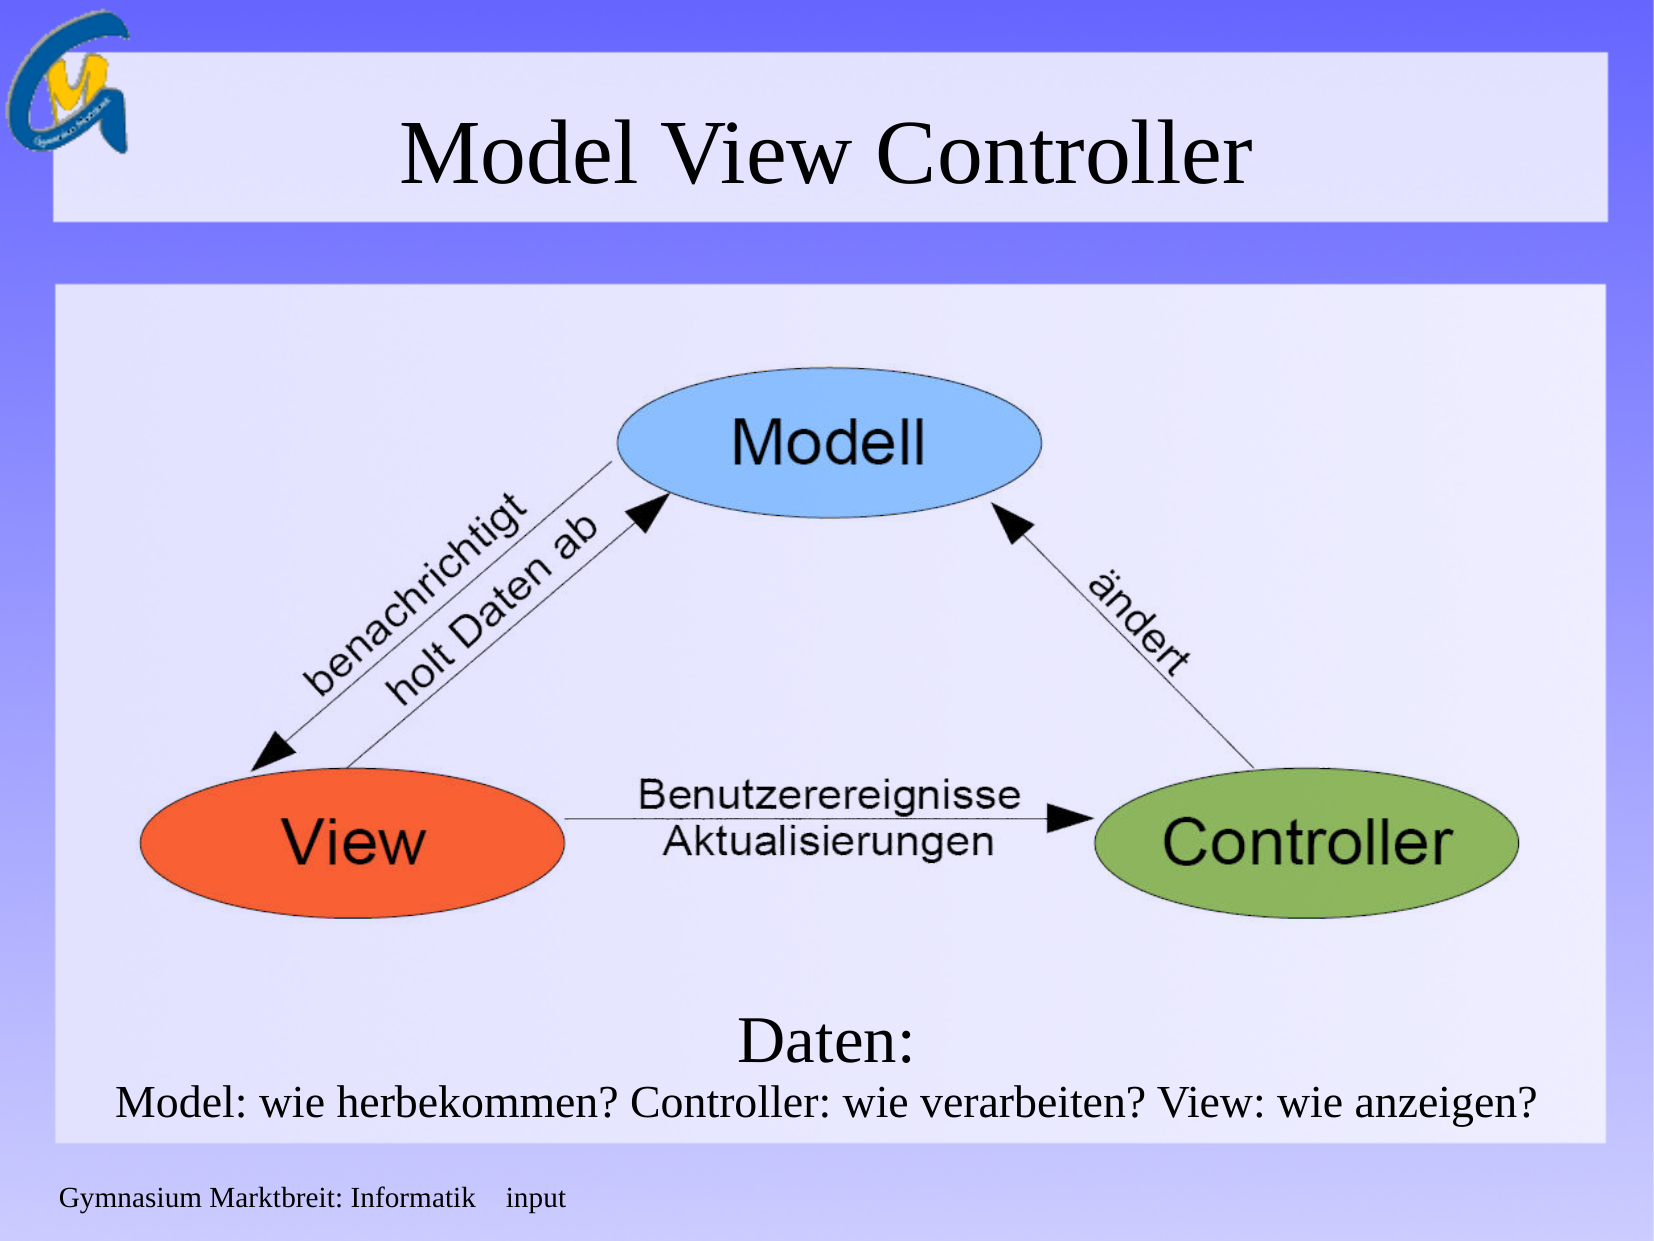

# Model View Controller
Daten:
Model: wie herbekommen? Controller: wie verarbeiten? View: wie anzeigen?